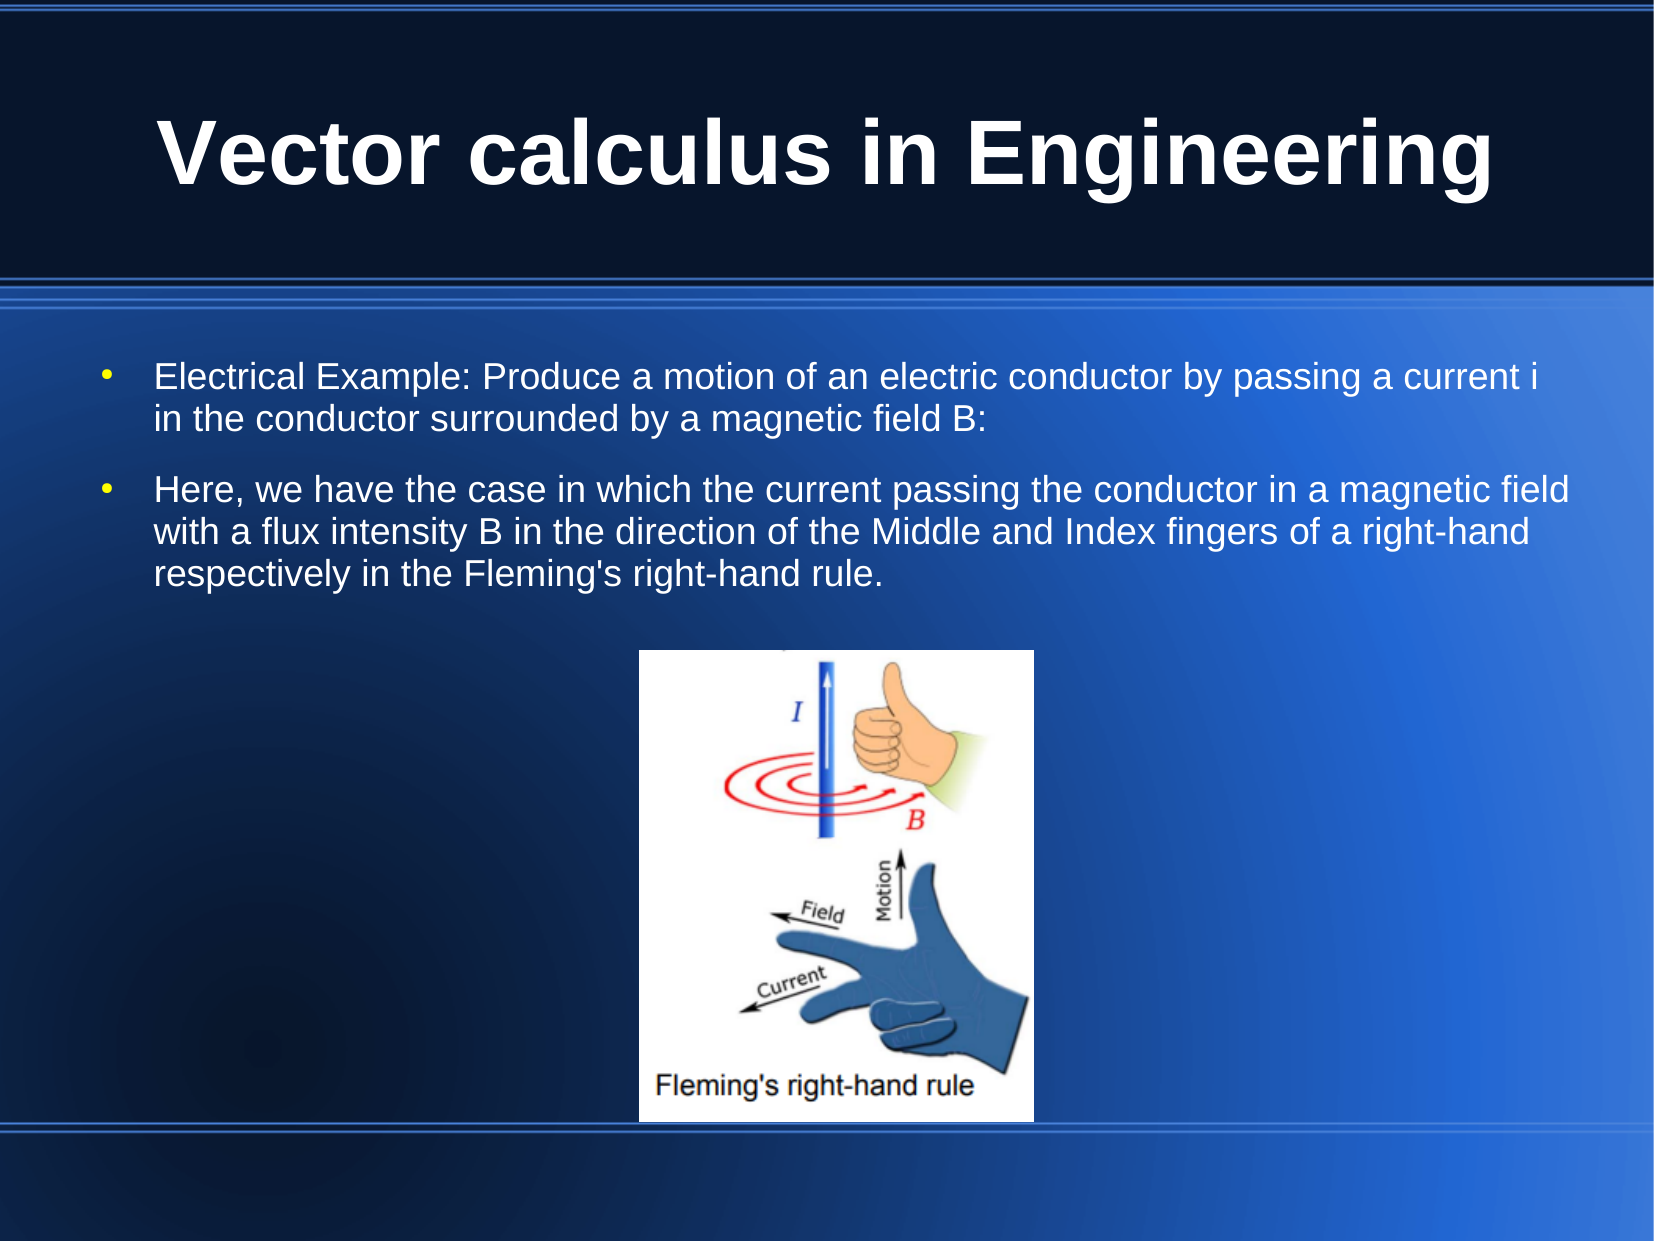

# Vector calculus in Engineering
Electrical Example: Produce a motion of an electric conductor by passing a current i in the conductor surrounded by a magnetic field B:
Here, we have the case in which the current passing the conductor in a magnetic field with a flux intensity B in the direction of the Middle and Index fingers of a right-hand respectively in the Fleming's right-hand rule.